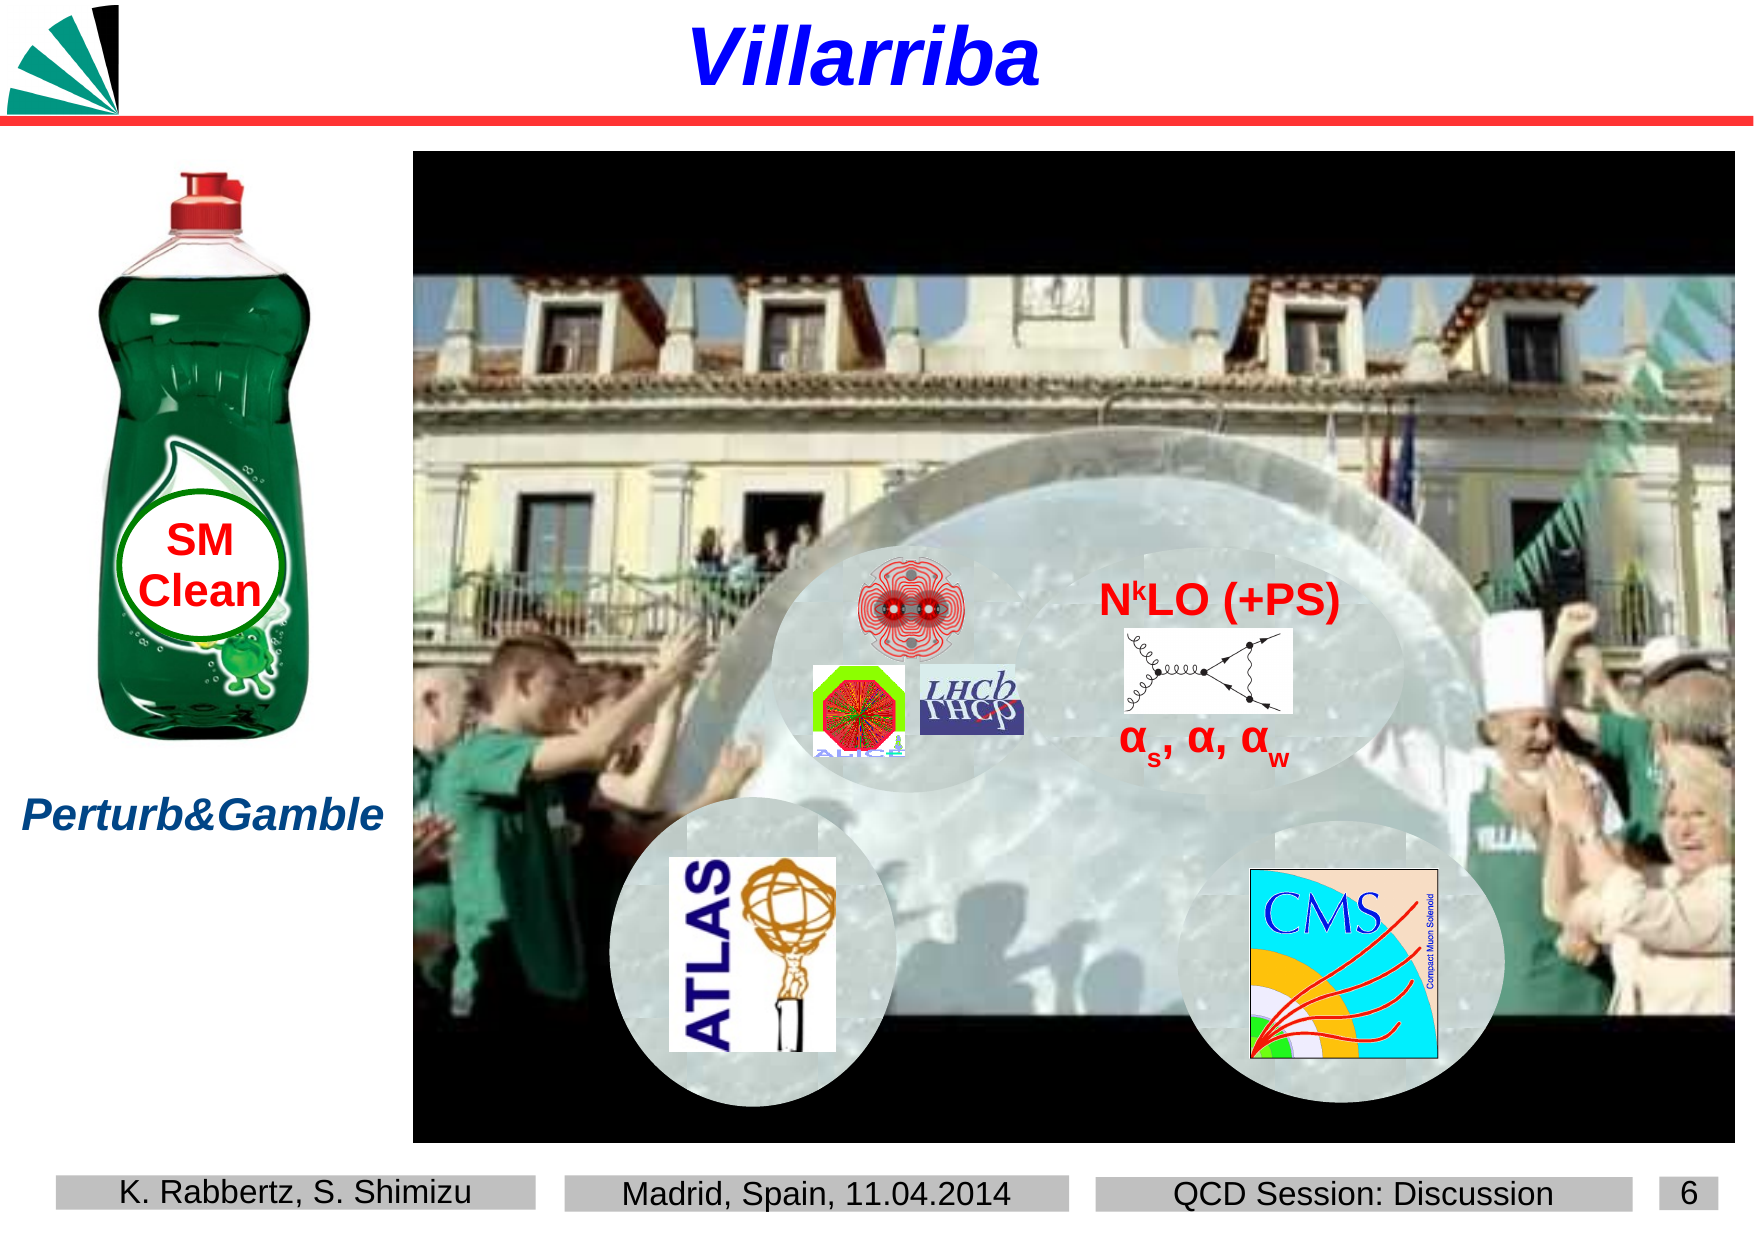

# Villarriba
SM
Clean
NkLO (+PS)
αs, α, αw
Perturb&Gamble